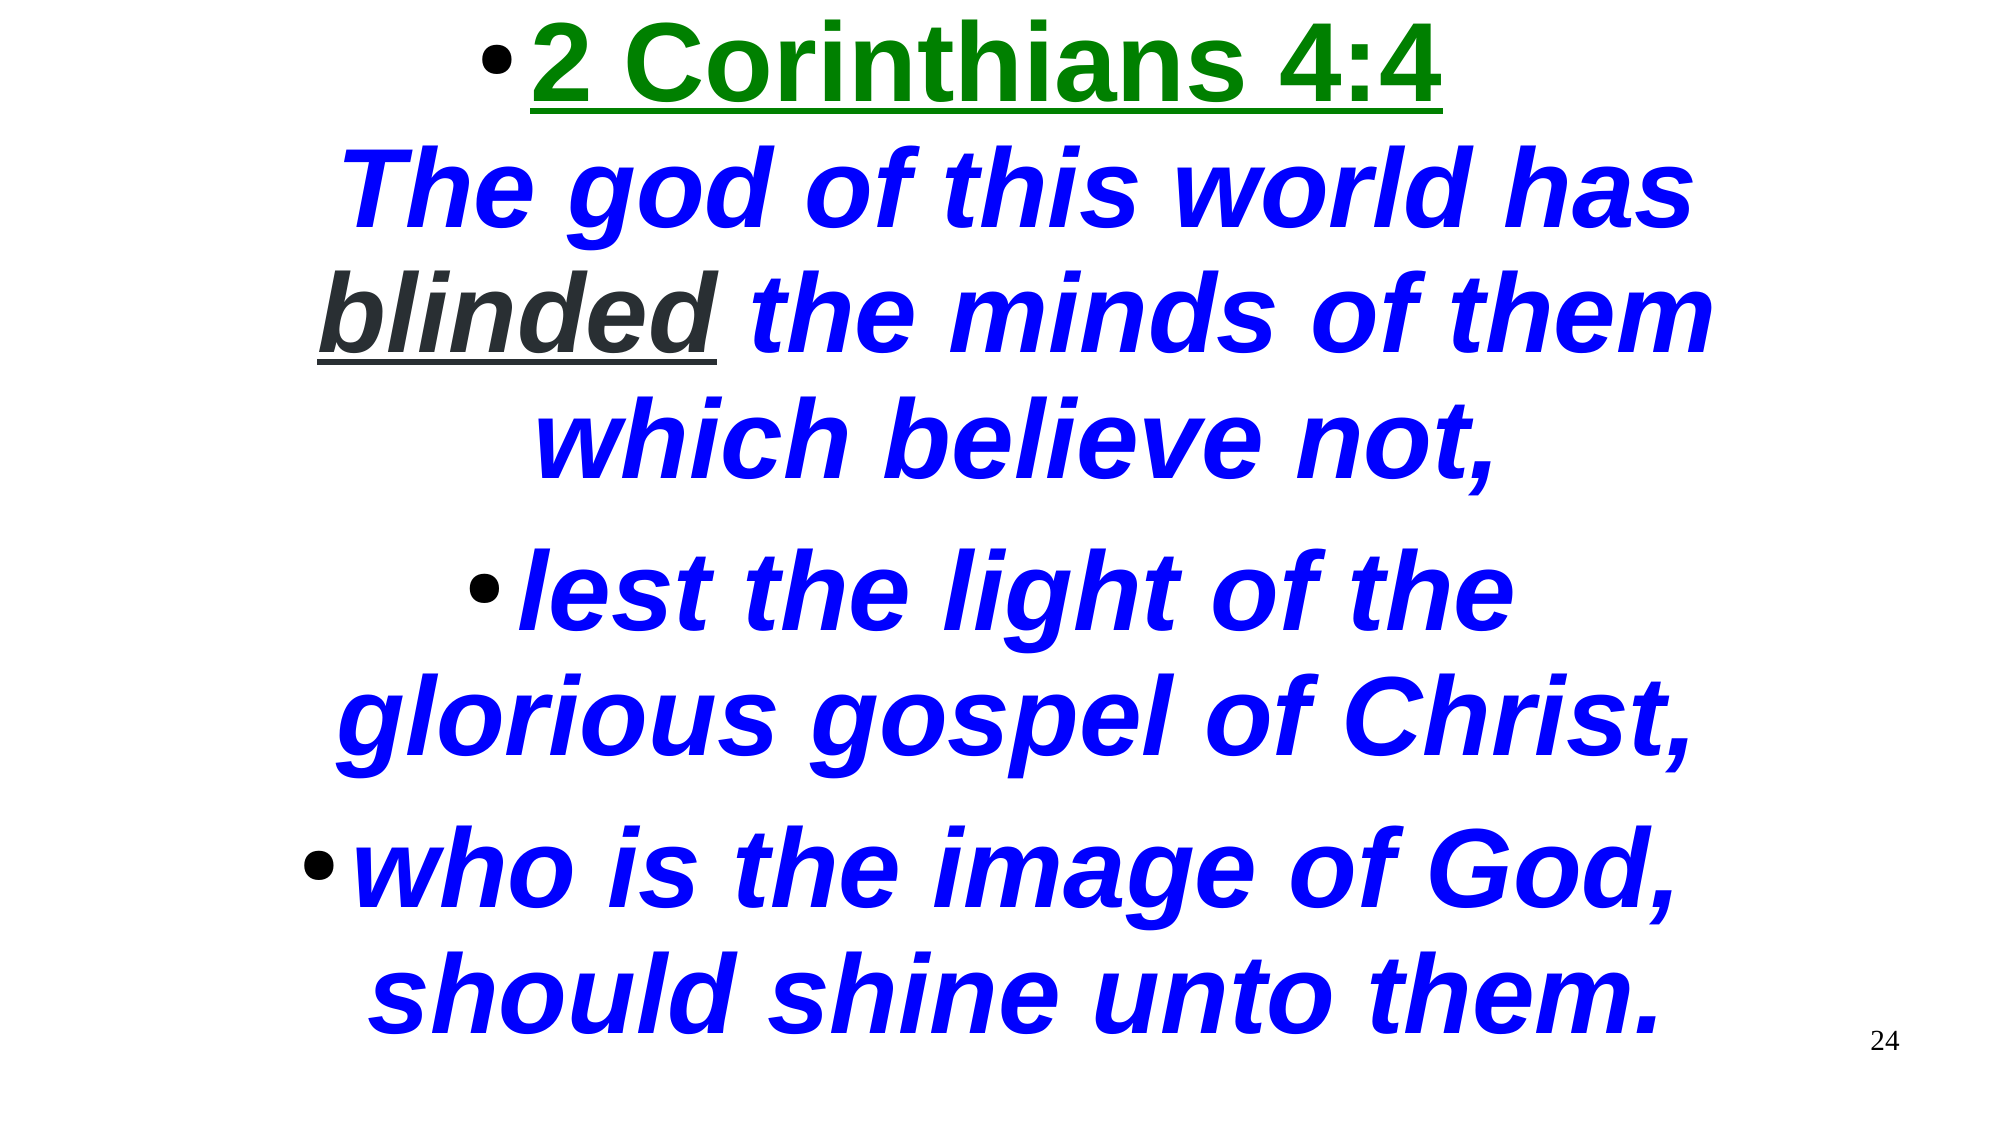

# 2 Corinthians 4:4 The god of this world has blinded the minds of them which believe not,
lest the light of the
glorious gospel of Christ,
who is the image of God,
should shine unto them.
24